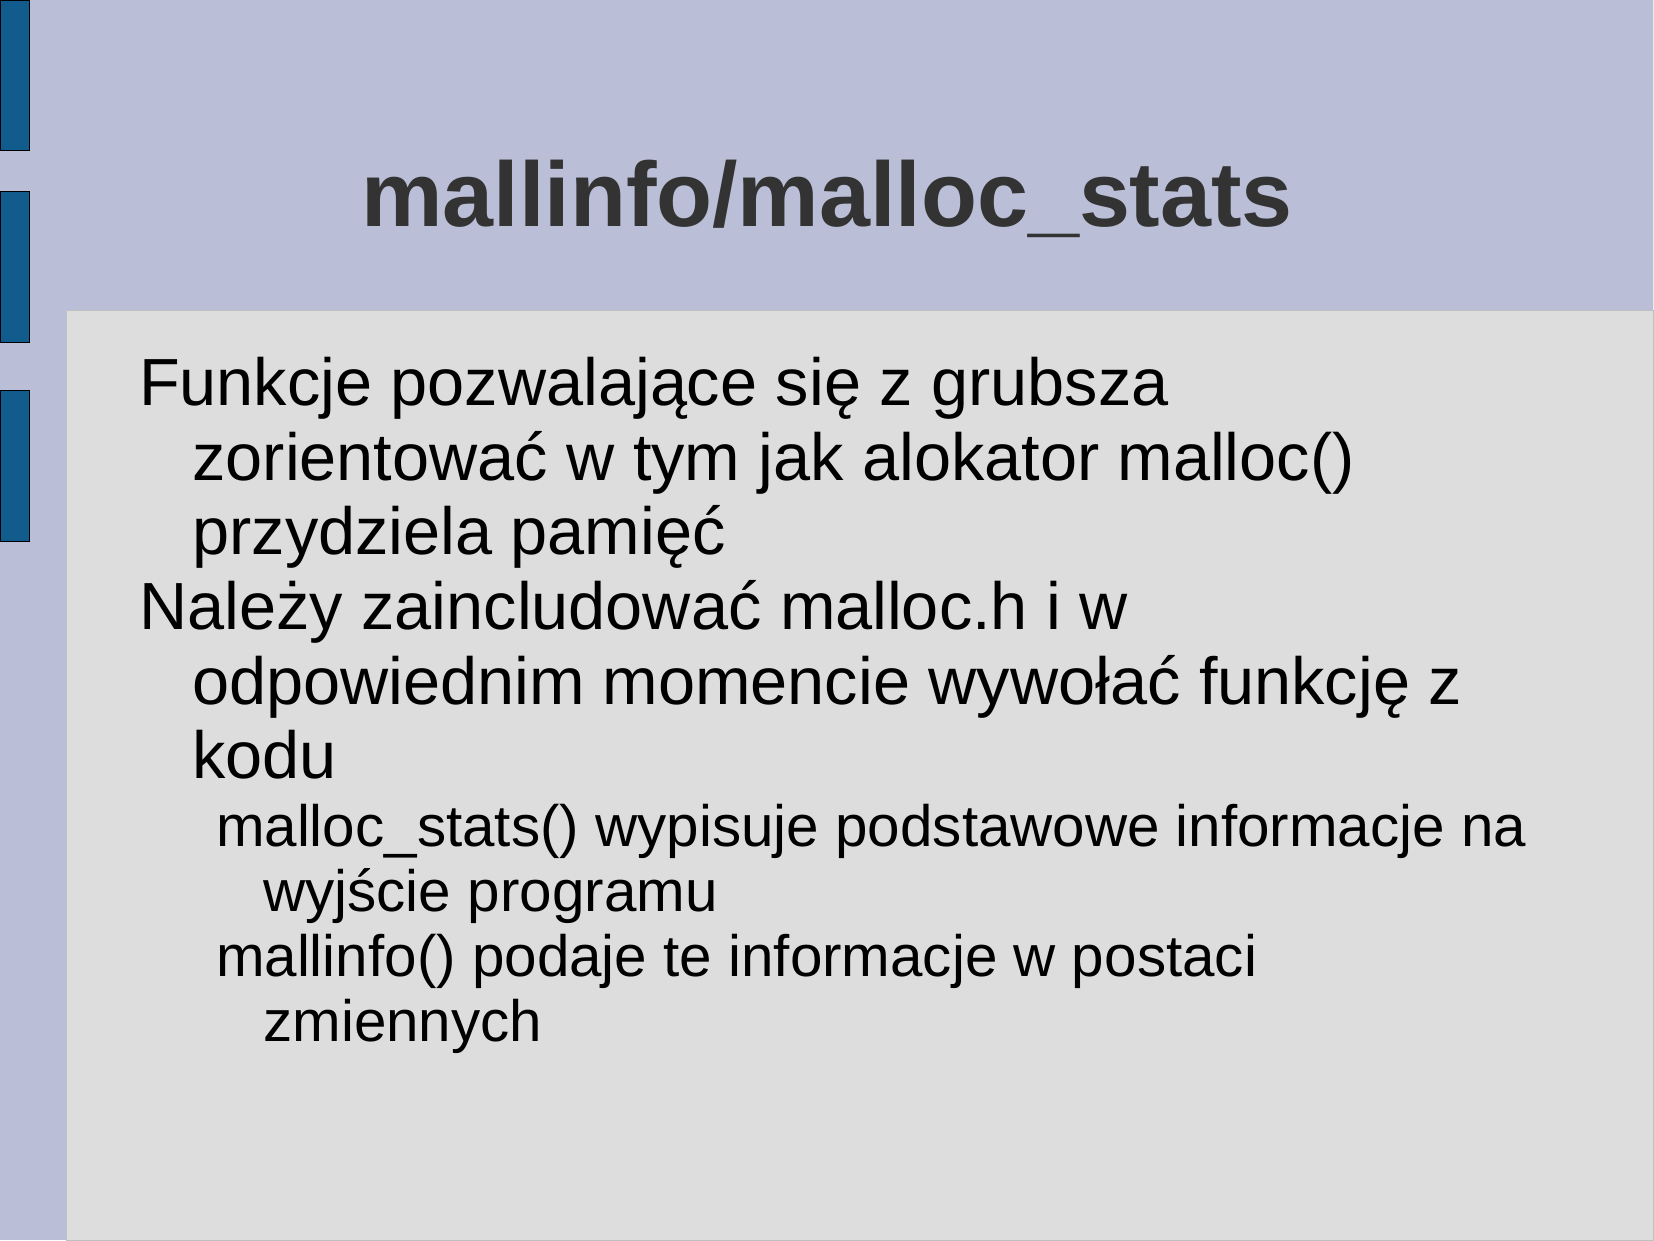

# mallinfo/malloc_stats
Funkcje pozwalające się z grubsza zorientować w tym jak alokator malloc() przydziela pamięć
Należy zaincludować malloc.h i w odpowiednim momencie wywołać funkcję z kodu
malloc_stats() wypisuje podstawowe informacje na wyjście programu
mallinfo() podaje te informacje w postaci zmiennych